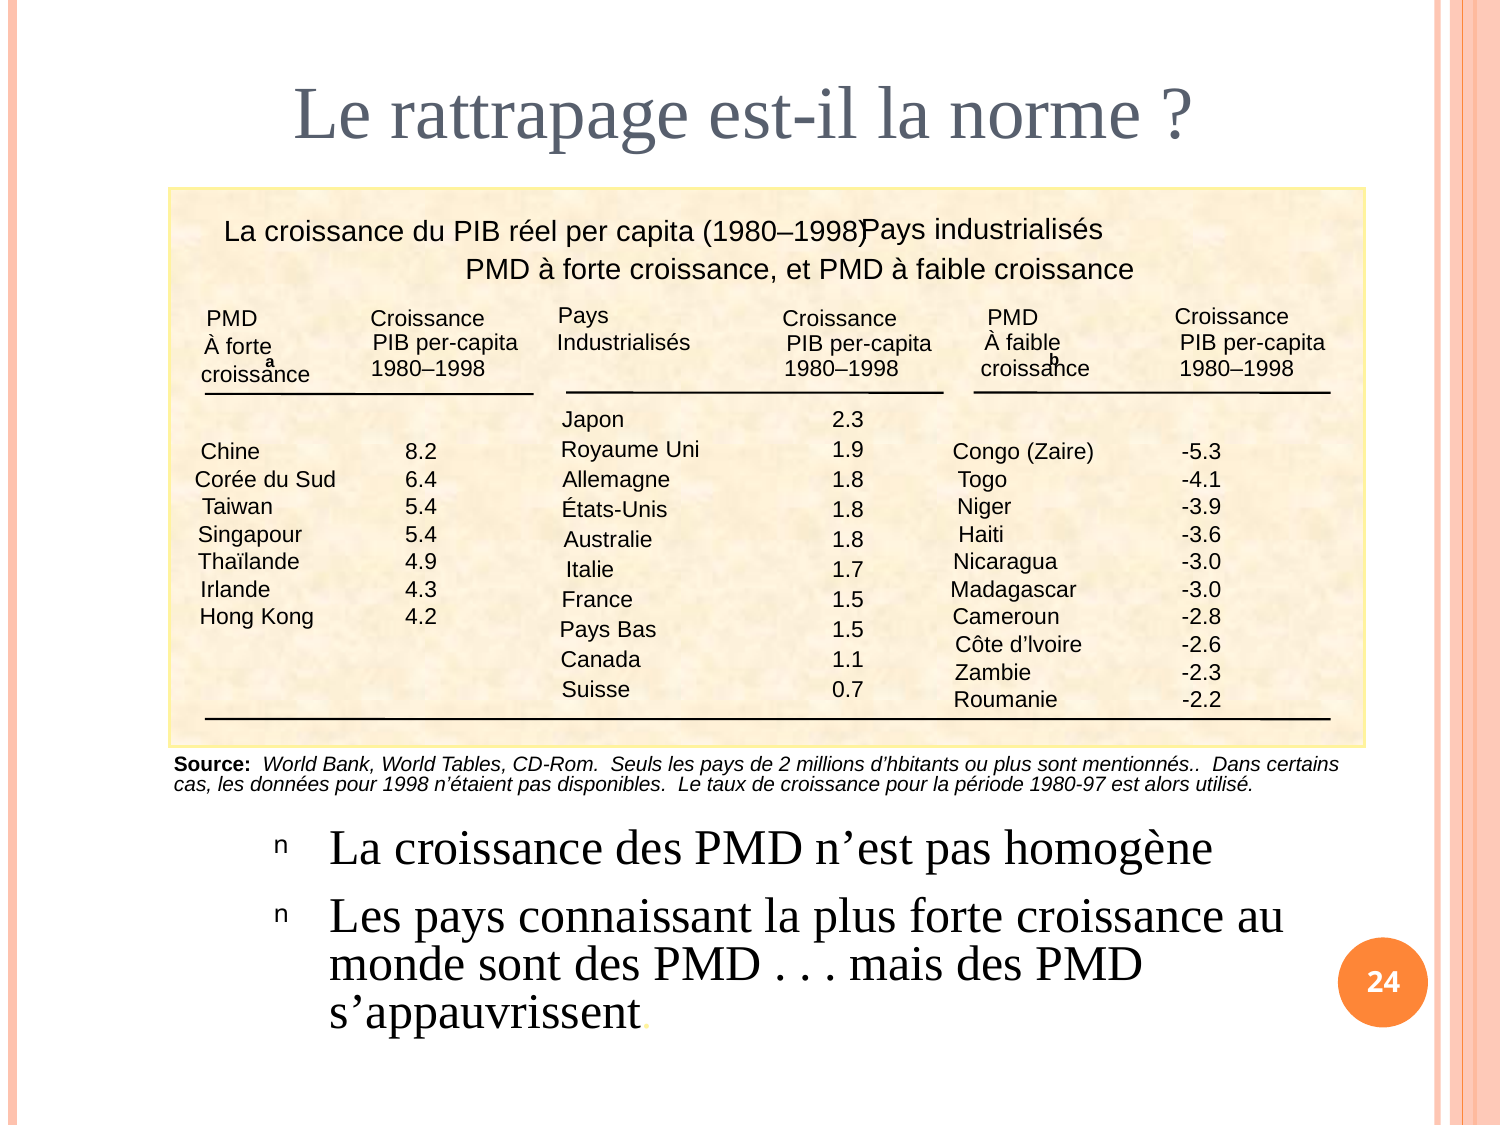

Le rattrapage est-il la norme ?
 Pays industrialisés
La croissance du PIB réel per capita (1980–1998)
PMD à forte croissance, et PMD à faible croissance
Pays
Industrialisés
Croissance
PIB per-capita
1980–1998
PMD
À faible
b
croissance
Croissance
PIB per-capita
1980–1998
PMD
À forte
a
croissance
Croissance
PIB per-capita
1980–1998
Source: World Bank, World Tables, CD-Rom. Seuls les pays de 2 millions d’hbitants ou plus sont mentionnés.. Dans certains cas, les données pour 1998 n’étaient pas disponibles. Le taux de croissance pour la période 1980-97 est alors utilisé.
Japon
2.3
Royaume Uni
1.9
Allemagne
1.8
États-Unis
1.8
Australie
1.8
Italie
1.7
France
1.5
Pays Bas
1.5
Canada
1.1
Suisse
0.7
Chine
8.2
Congo (Zaire)
-5.3
Corée du Sud
6.4
Togo
-4.1
Taiwan
5.4
Niger
-3.9
Singapour
5.4
Haiti
-3.6
Thaïlande
4.9
Nicaragua
-3.0
Irlande
4.3
Madagascar
-3.0
Hong Kong
4.2
Cameroun
-2.8
Côte d’lvoire
-2.6
Zambie
-2.3
Roumanie
-2.2
La croissance des PMD n’est pas homogène
Les pays connaissant la plus forte croissance au monde sont des PMD . . . mais des PMD s’appauvrissent.